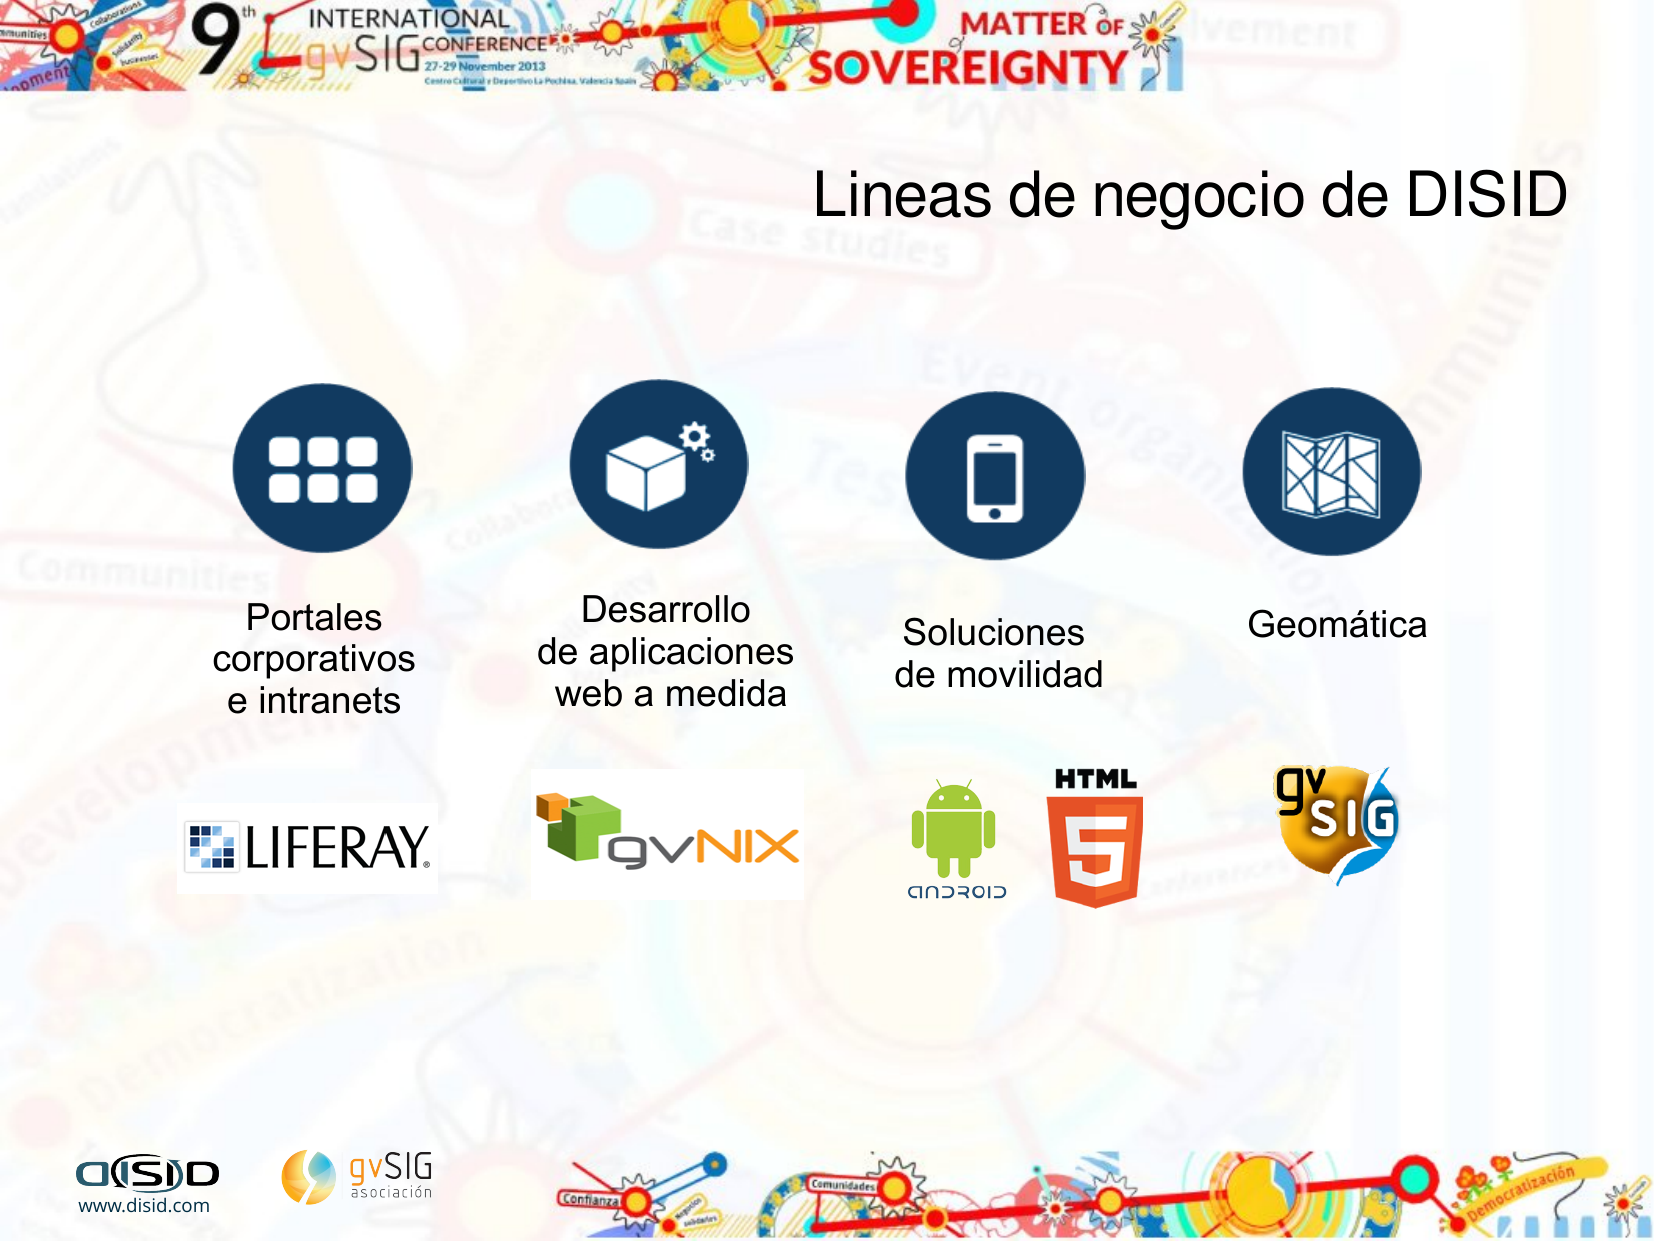

# Lineas de negocio de DISID
Desarrollo
de aplicaciones
 web a medida
 Portales
corporativos
e intranets
Geomática
Soluciones
 de movilidad